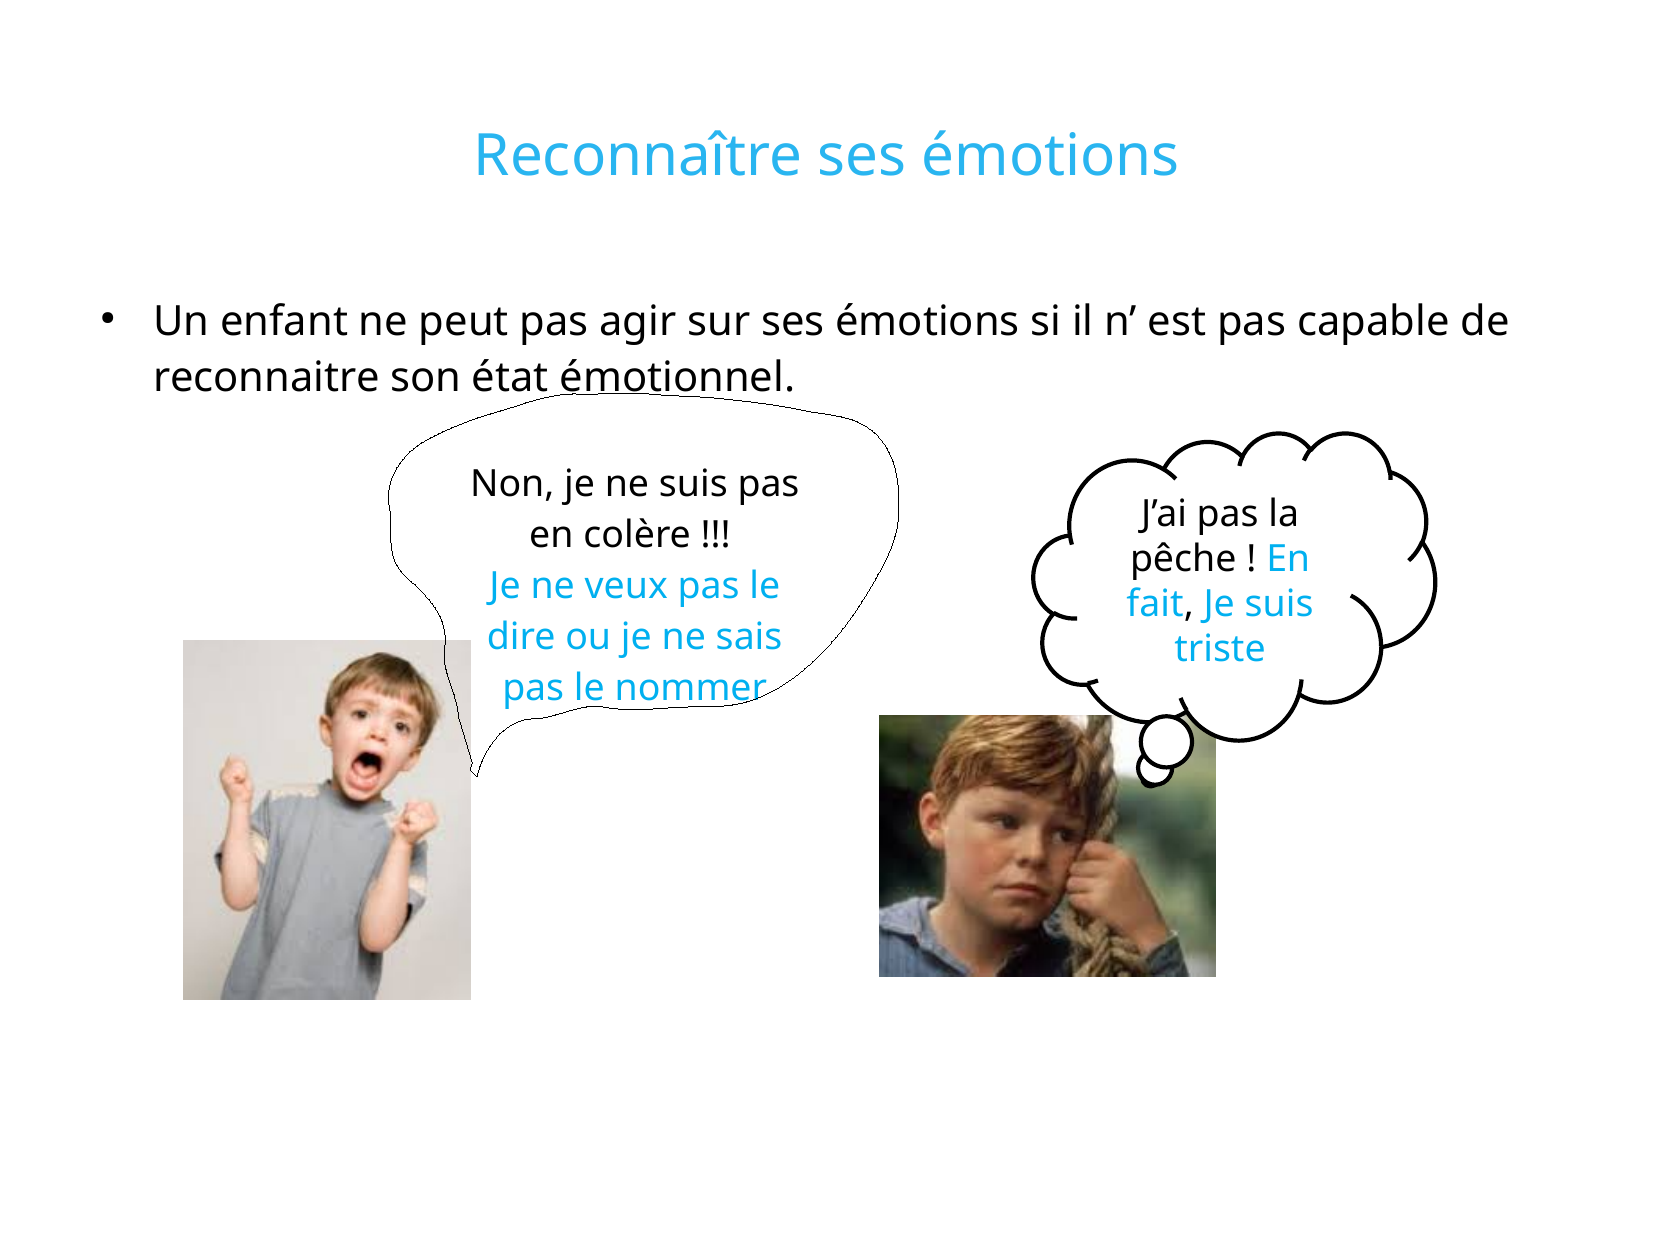

# Reconnaître ses émotions
Un enfant ne peut pas agir sur ses émotions si il n’ est pas capable de reconnaitre son état émotionnel.
J’ai pas la pêche ! En fait, Je suis triste
Non, je ne suis pas en colère !!!
Je ne veux pas le dire ou je ne sais pas le nommer